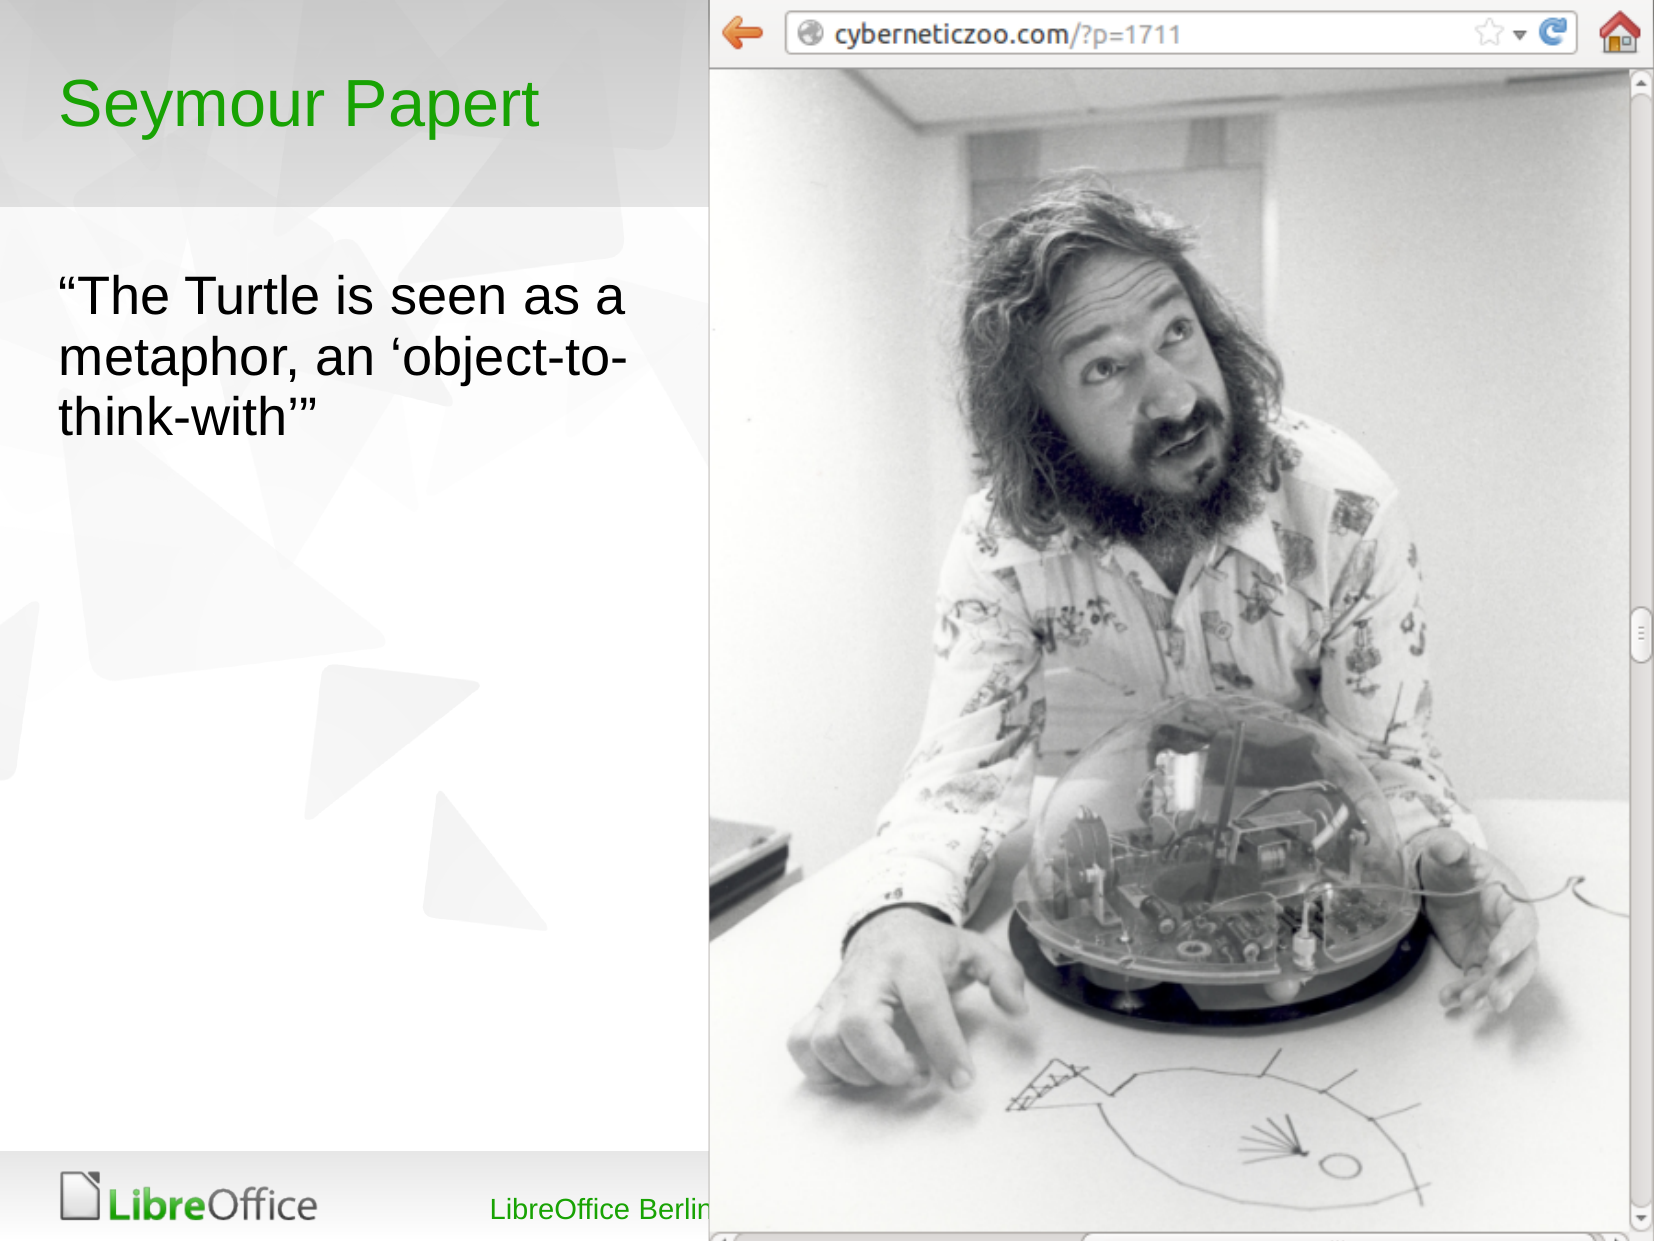

# Seymour Papert
“The Turtle is seen as a metaphor, an ‘object-to-think-with’”
5
LibreOffice Berlin 2012 Conference • LibreLogo – turtle vector graphics for everybody